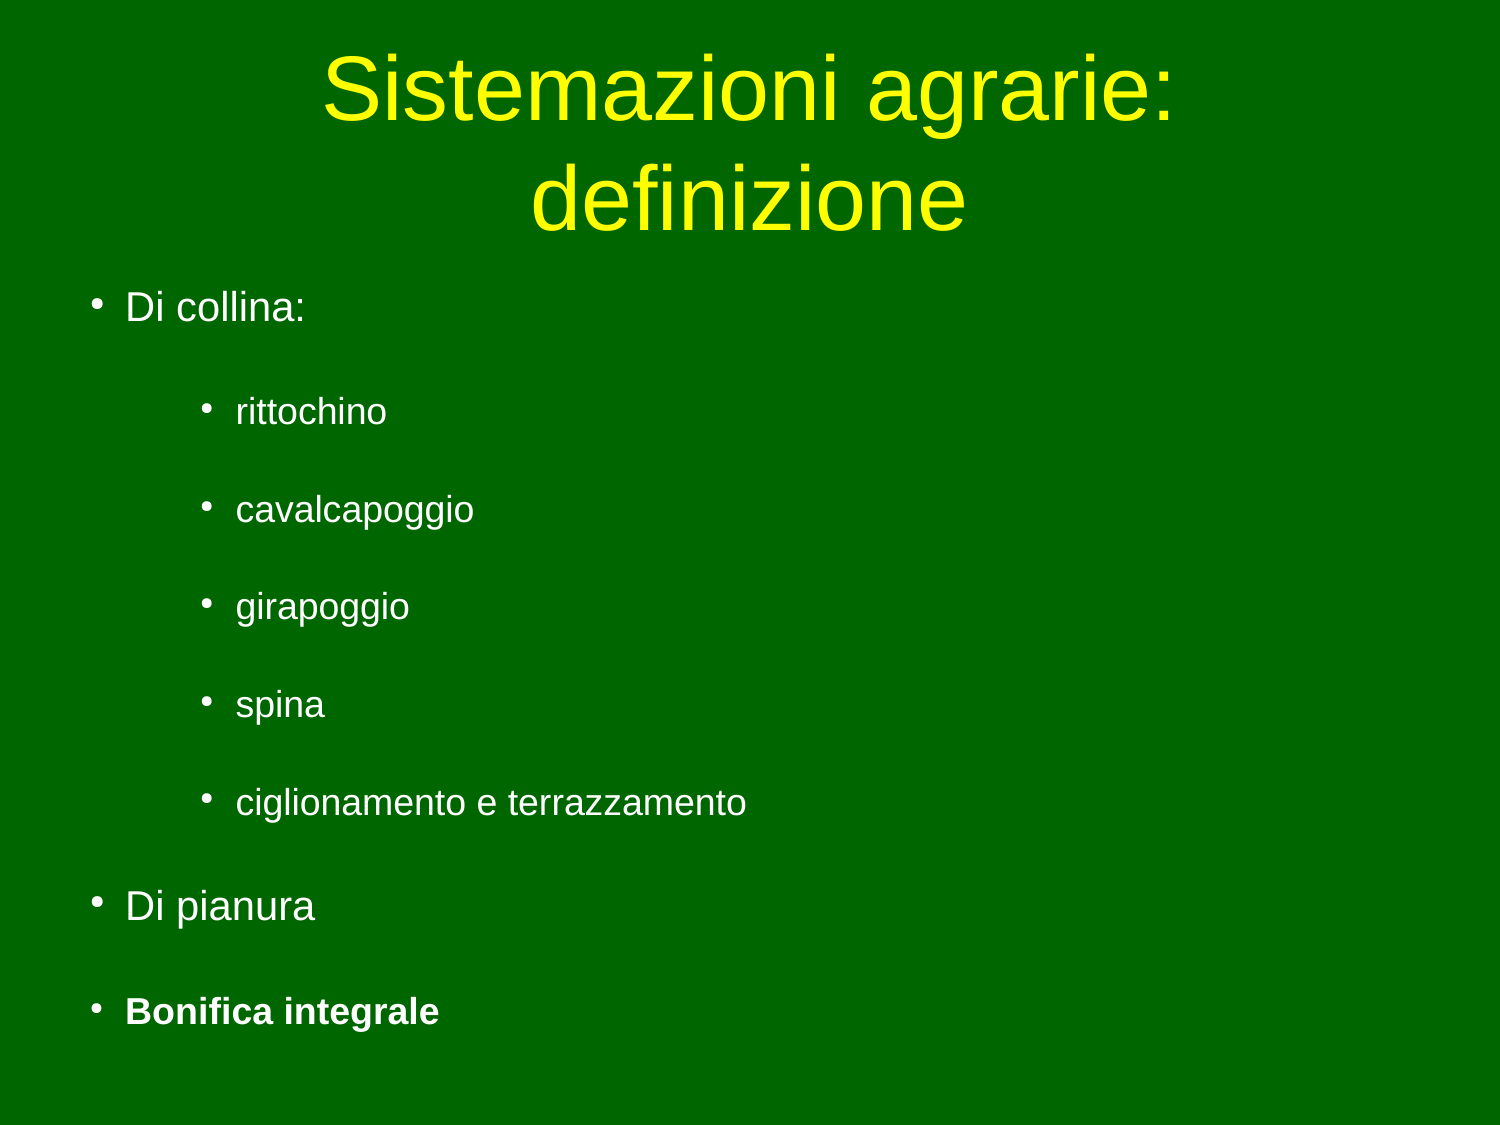

# Sistemazioni agrarie: definizione
Di collina:
rittochino
cavalcapoggio
girapoggio
spina
ciglionamento e terrazzamento
Di pianura
Bonifica integrale